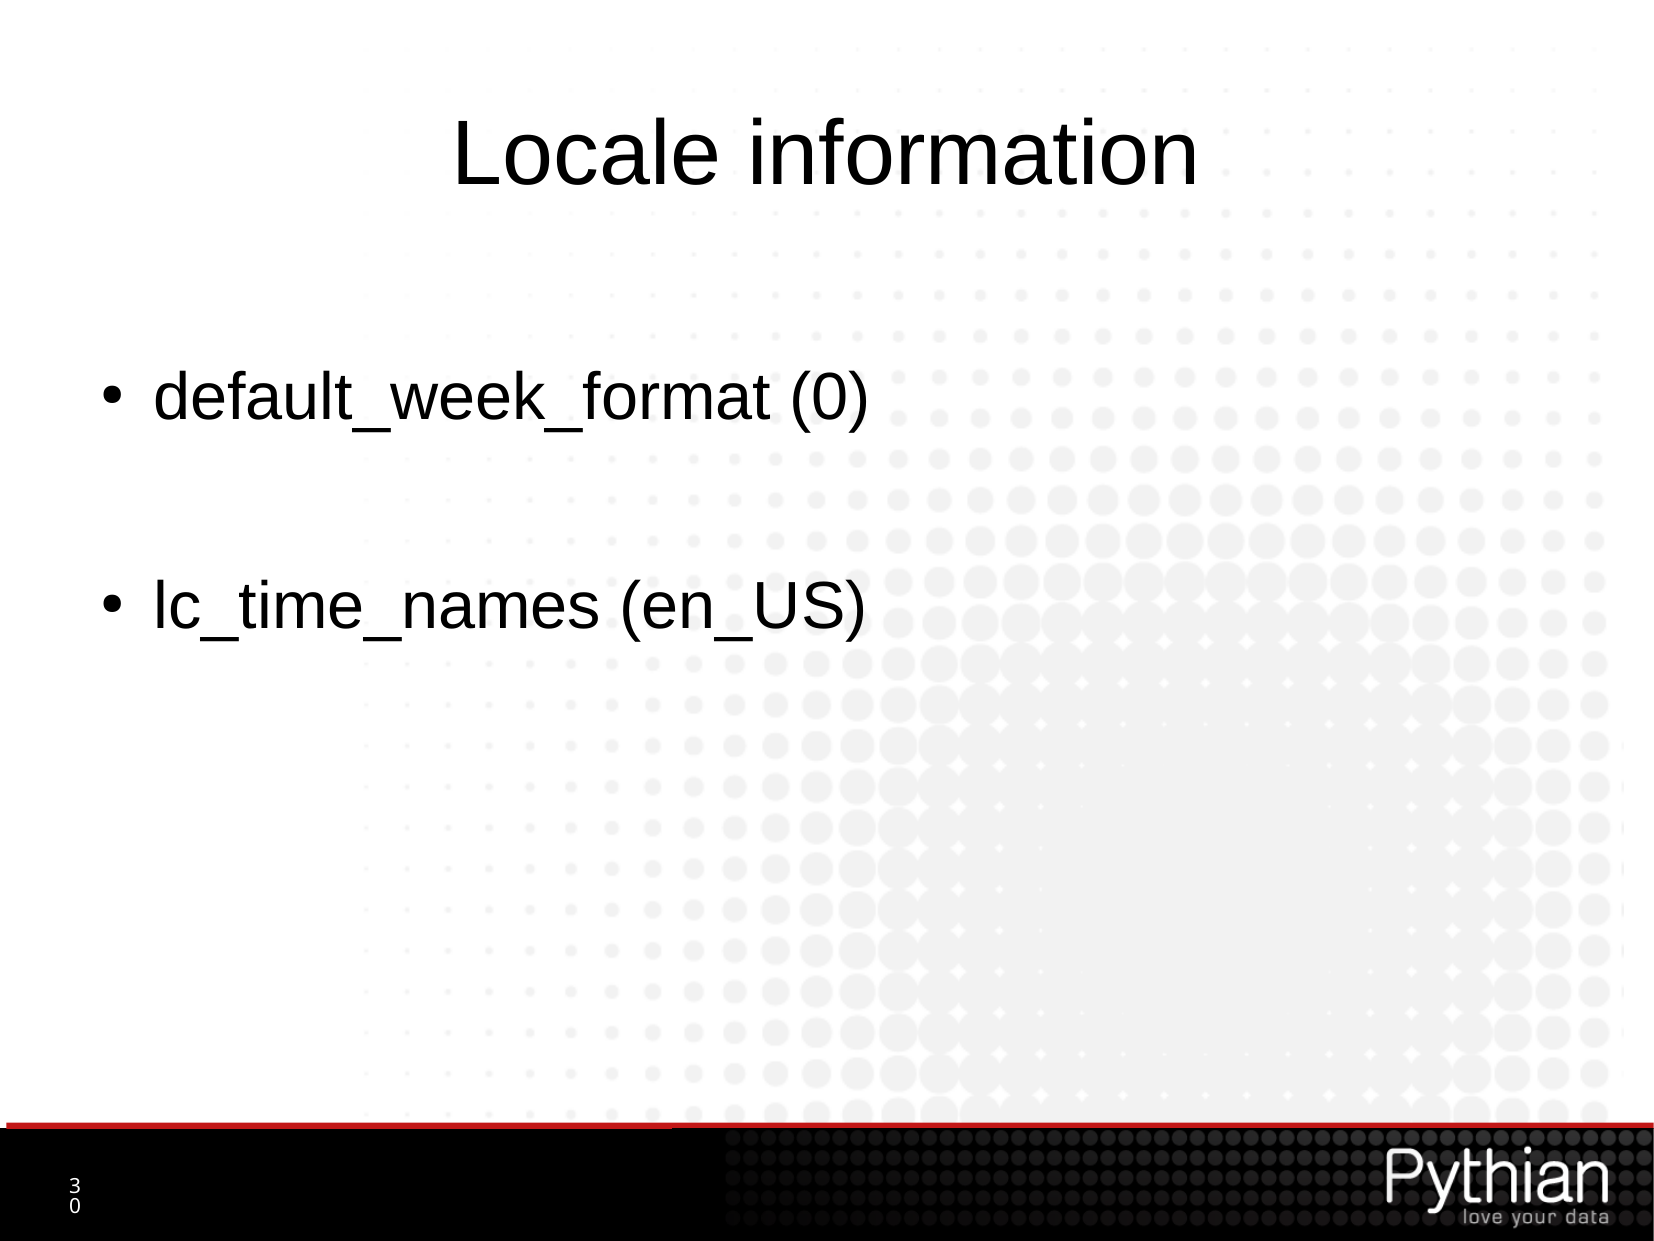

# Locale information
default_week_format (0)
lc_time_names (en_US)